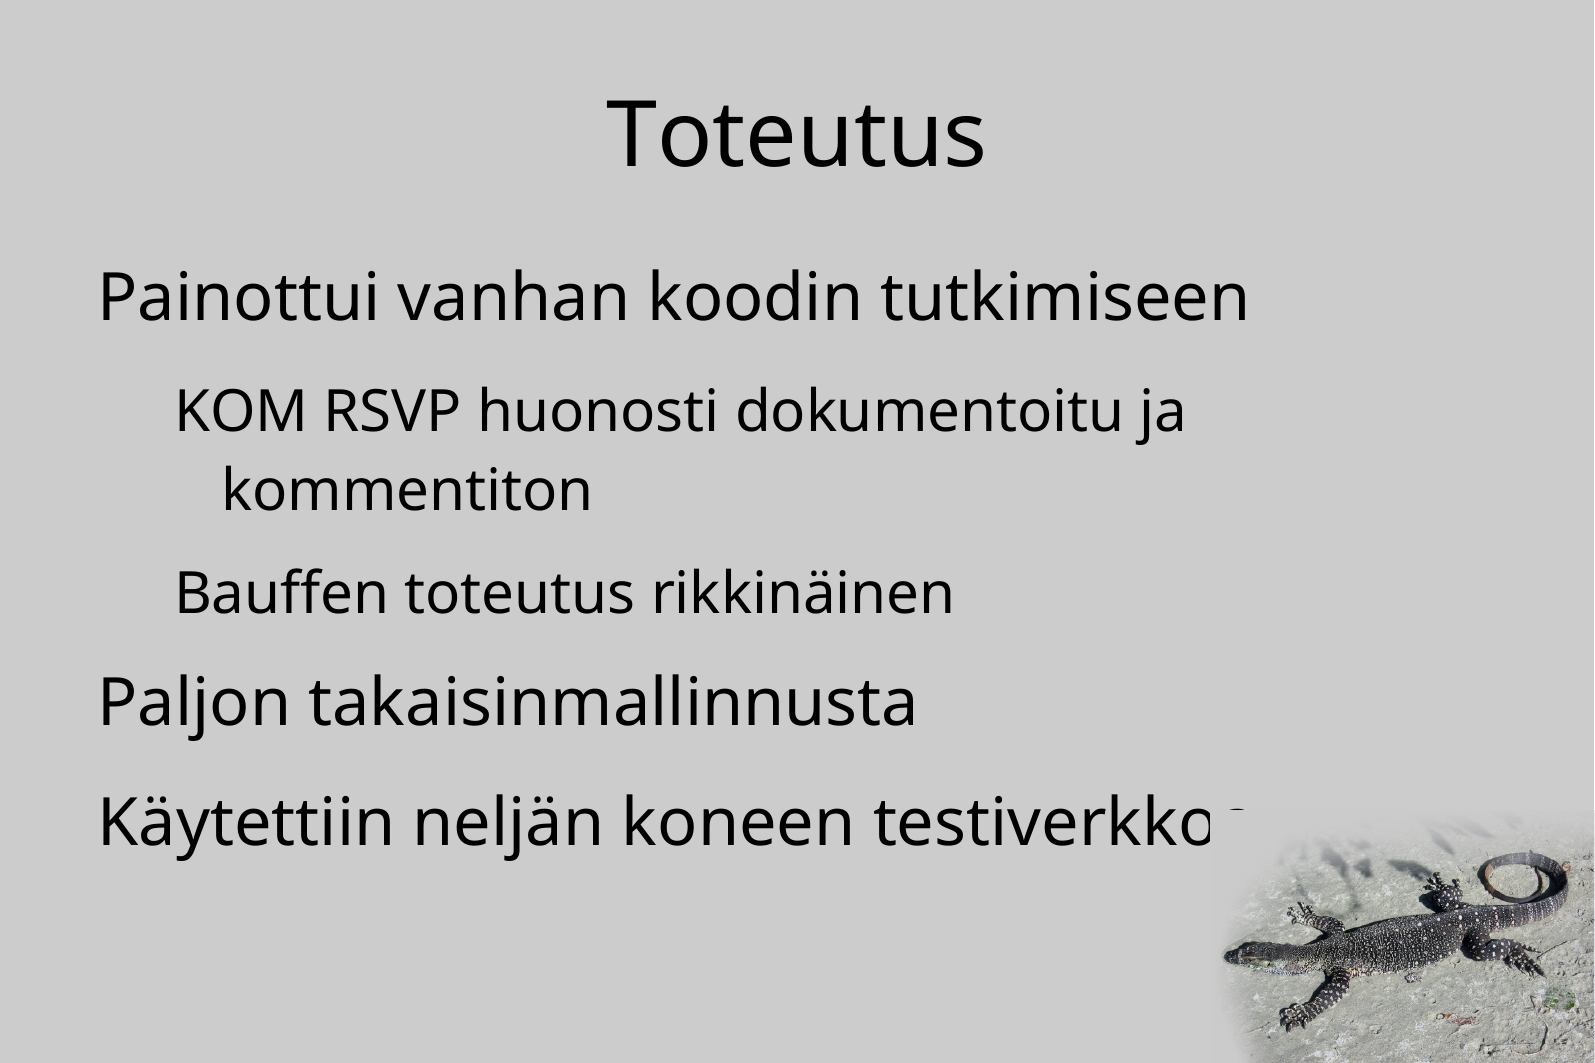

# Toteutus
Painottui vanhan koodin tutkimiseen
KOM RSVP huonosti dokumentoitu ja kommentiton
Bauffen toteutus rikkinäinen
Paljon takaisinmallinnusta
Käytettiin neljän koneen testiverkkoa